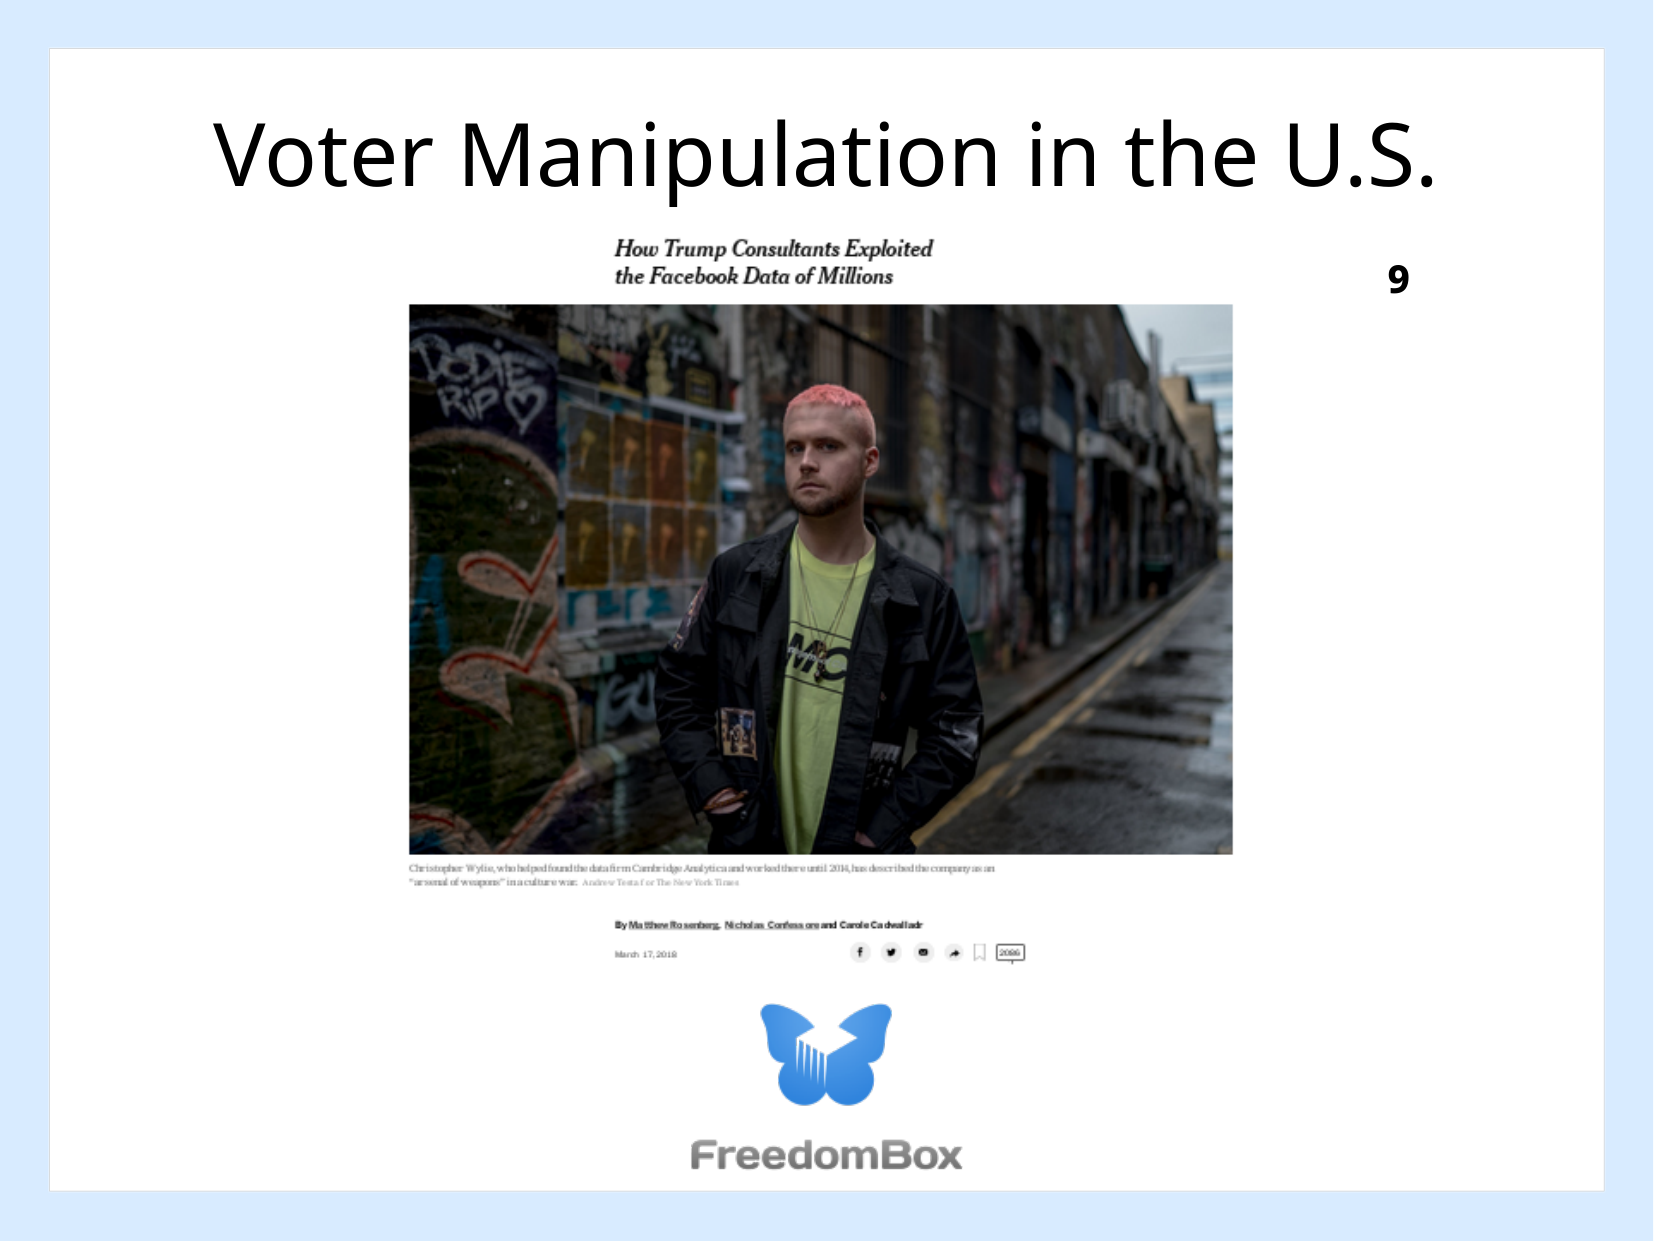

#
Voter Manipulation in the U.S.
9